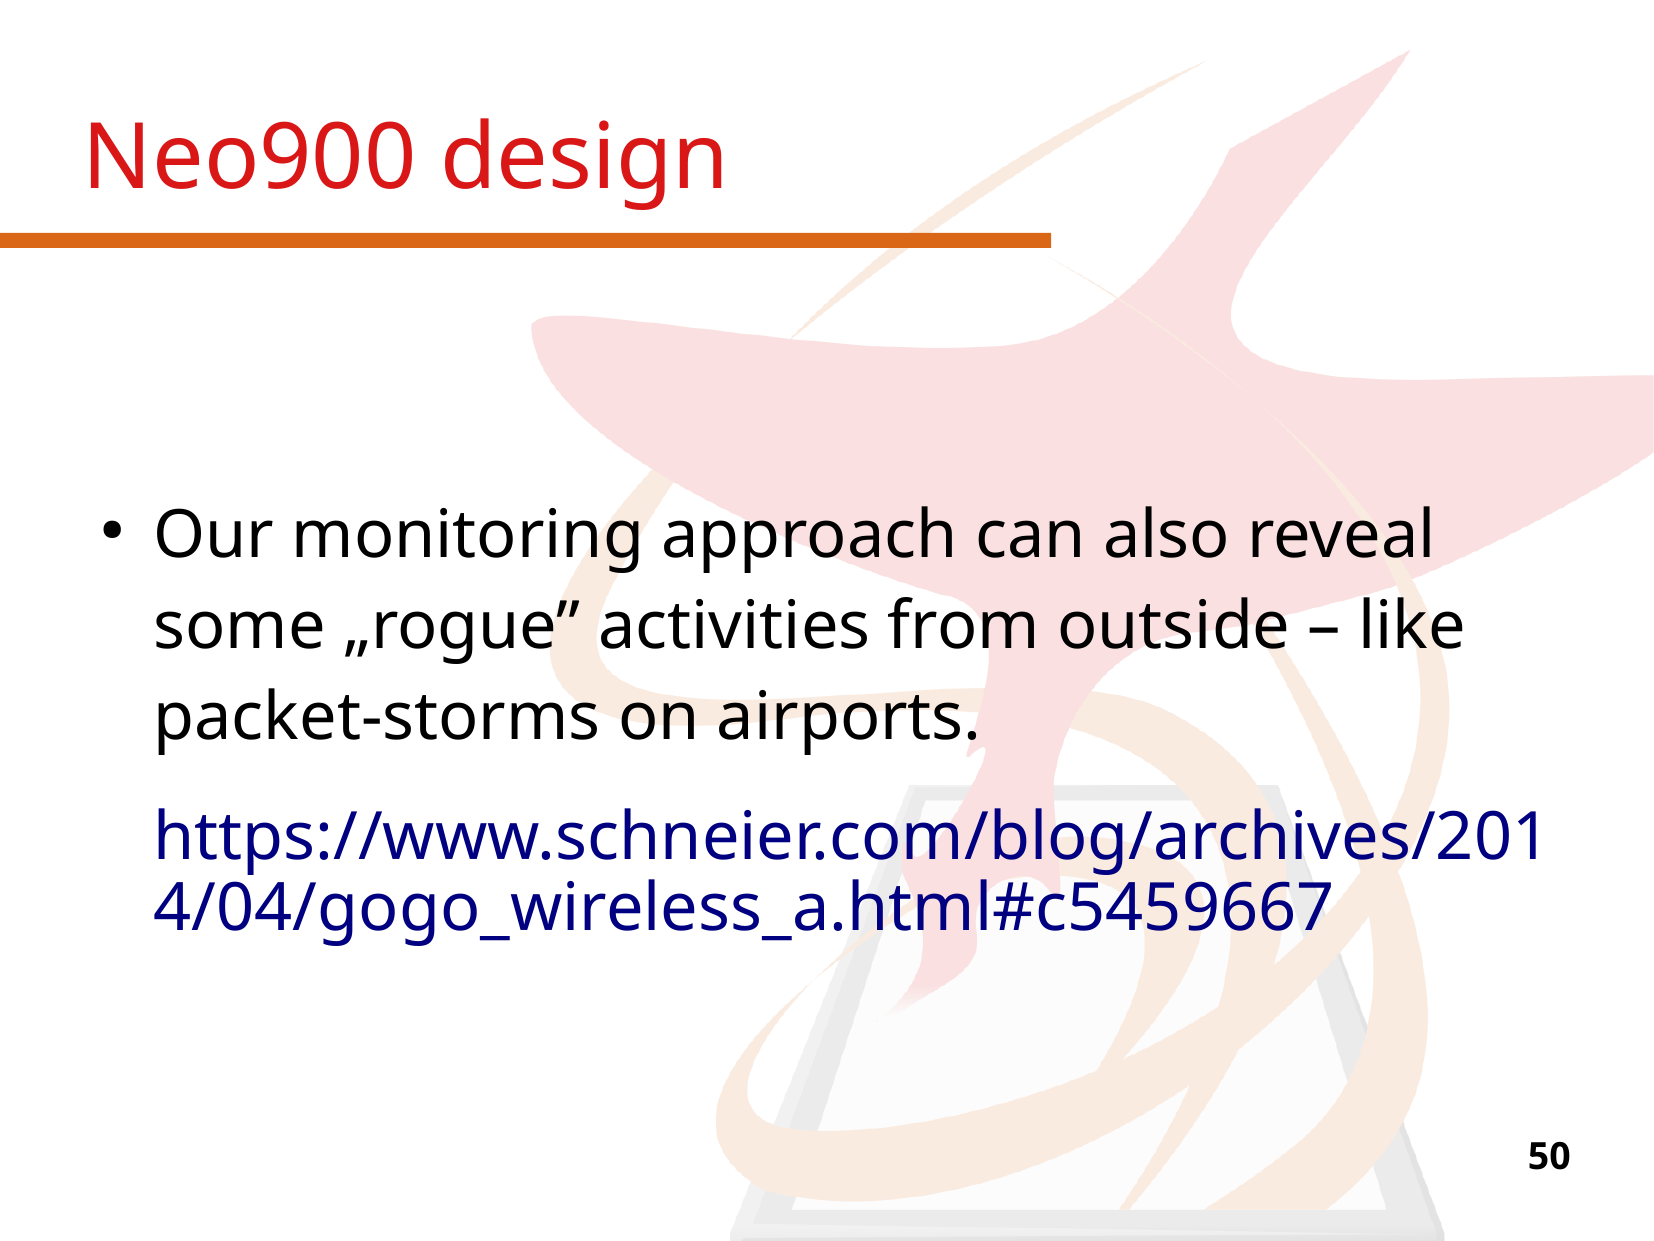

# Neo900 design
Our monitoring approach can also reveal some „rogue” activities from outside – like packet-storms on airports.
https://www.schneier.com/blog/archives/2014/04/gogo_wireless_a.html#c5459667
50